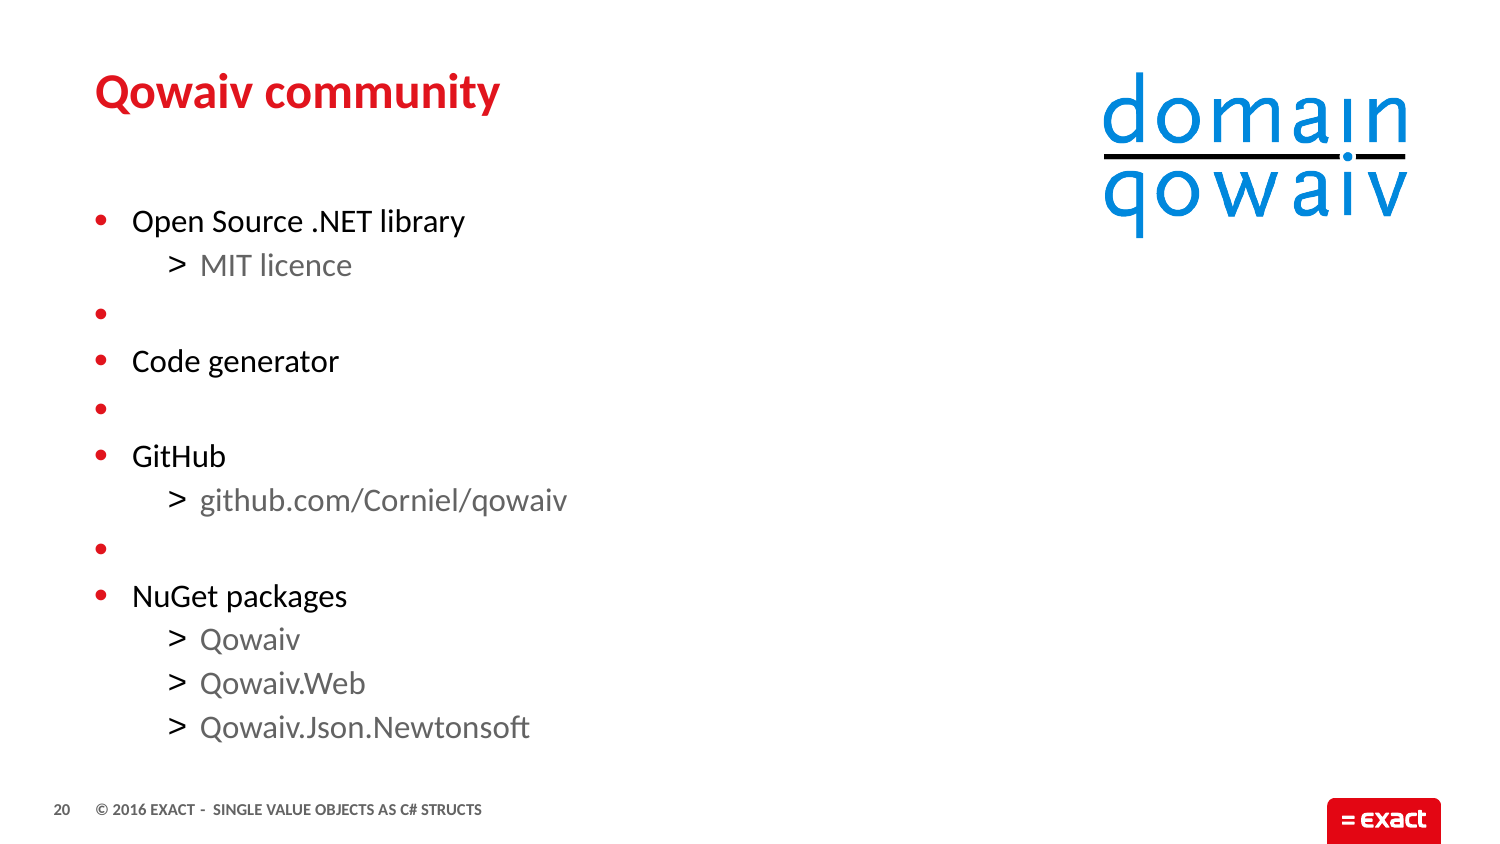

# Qowaiv community
Open Source .NET library
MIT licence
Code generator
GitHub
github.com/Corniel/qowaiv
NuGet packages
Qowaiv
Qowaiv.Web
Qowaiv.Json.Newtonsoft
- Single Value Objects as C# structs